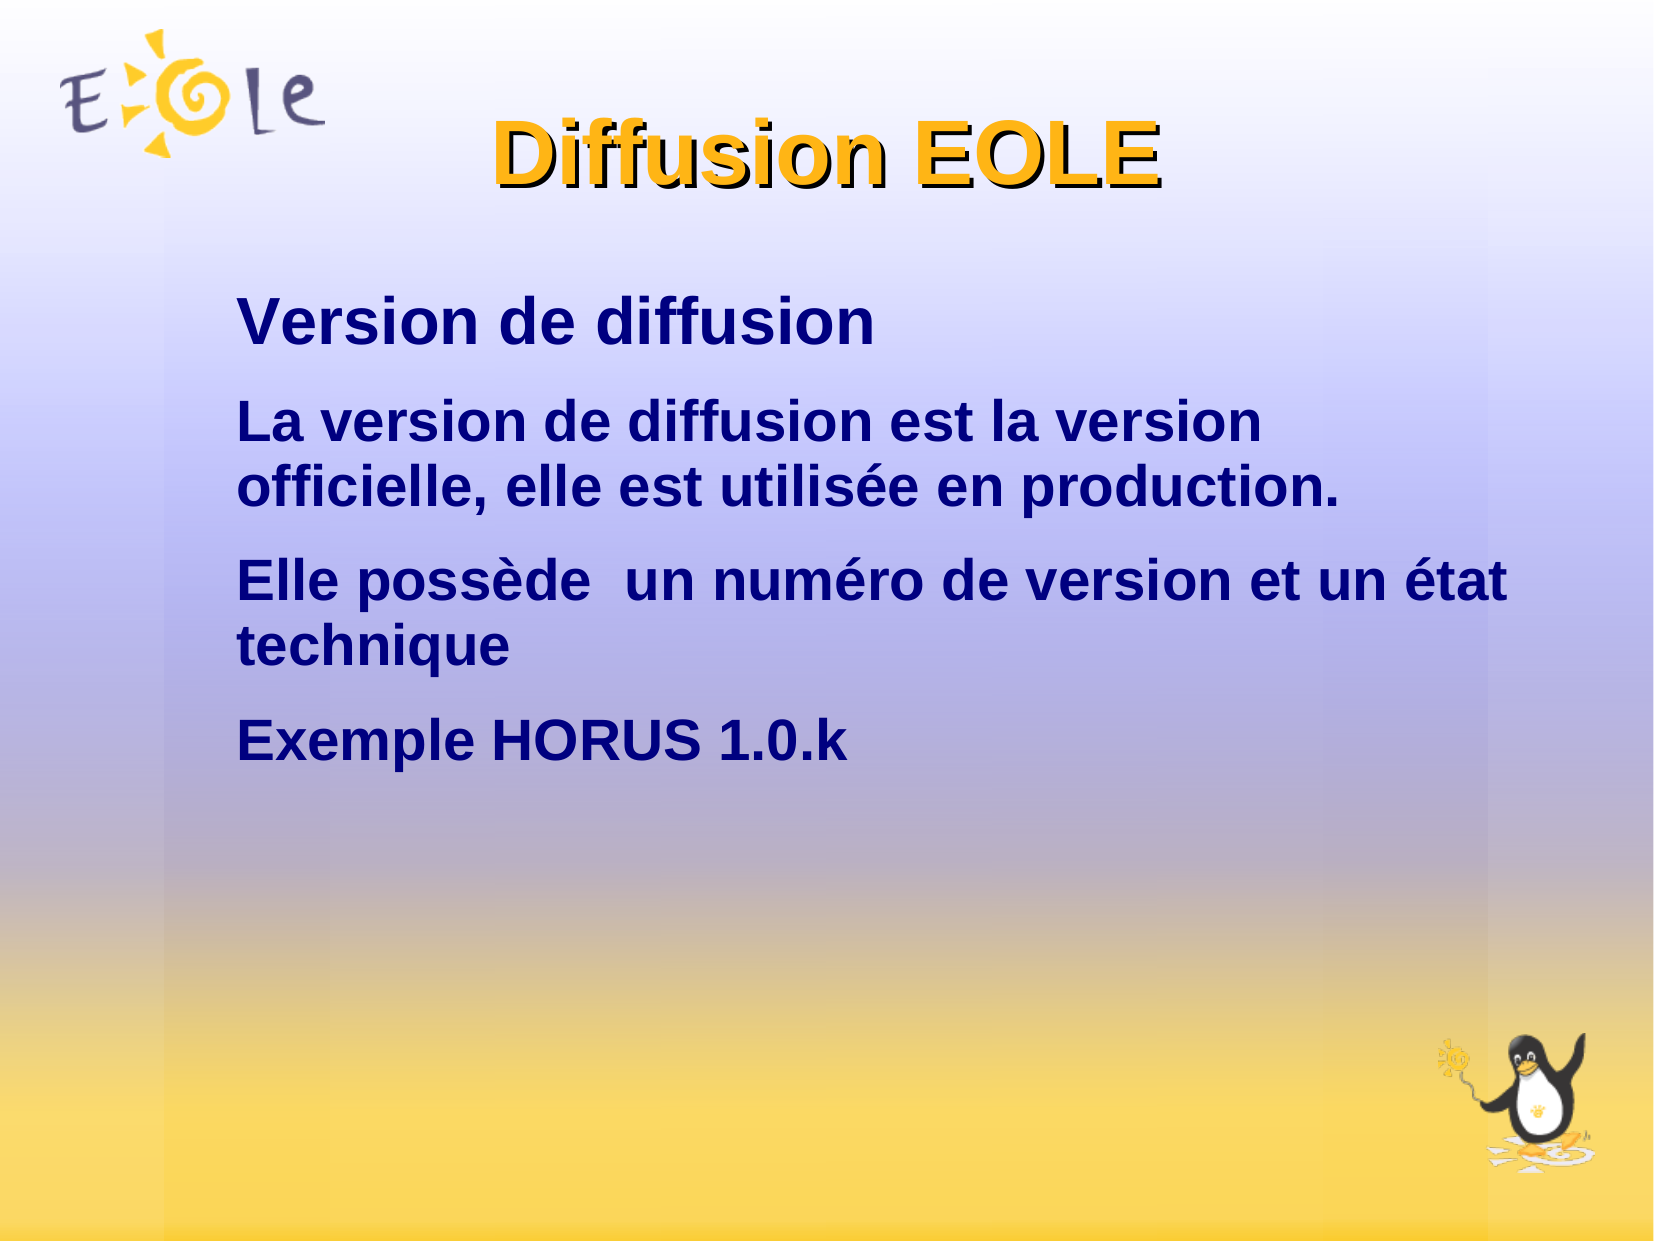

Diffusion EOLE
Version de diffusion
La version de diffusion est la version officielle, elle est utilisée en production.
Elle possède un numéro de version et un état technique
Exemple HORUS 1.0.k
#